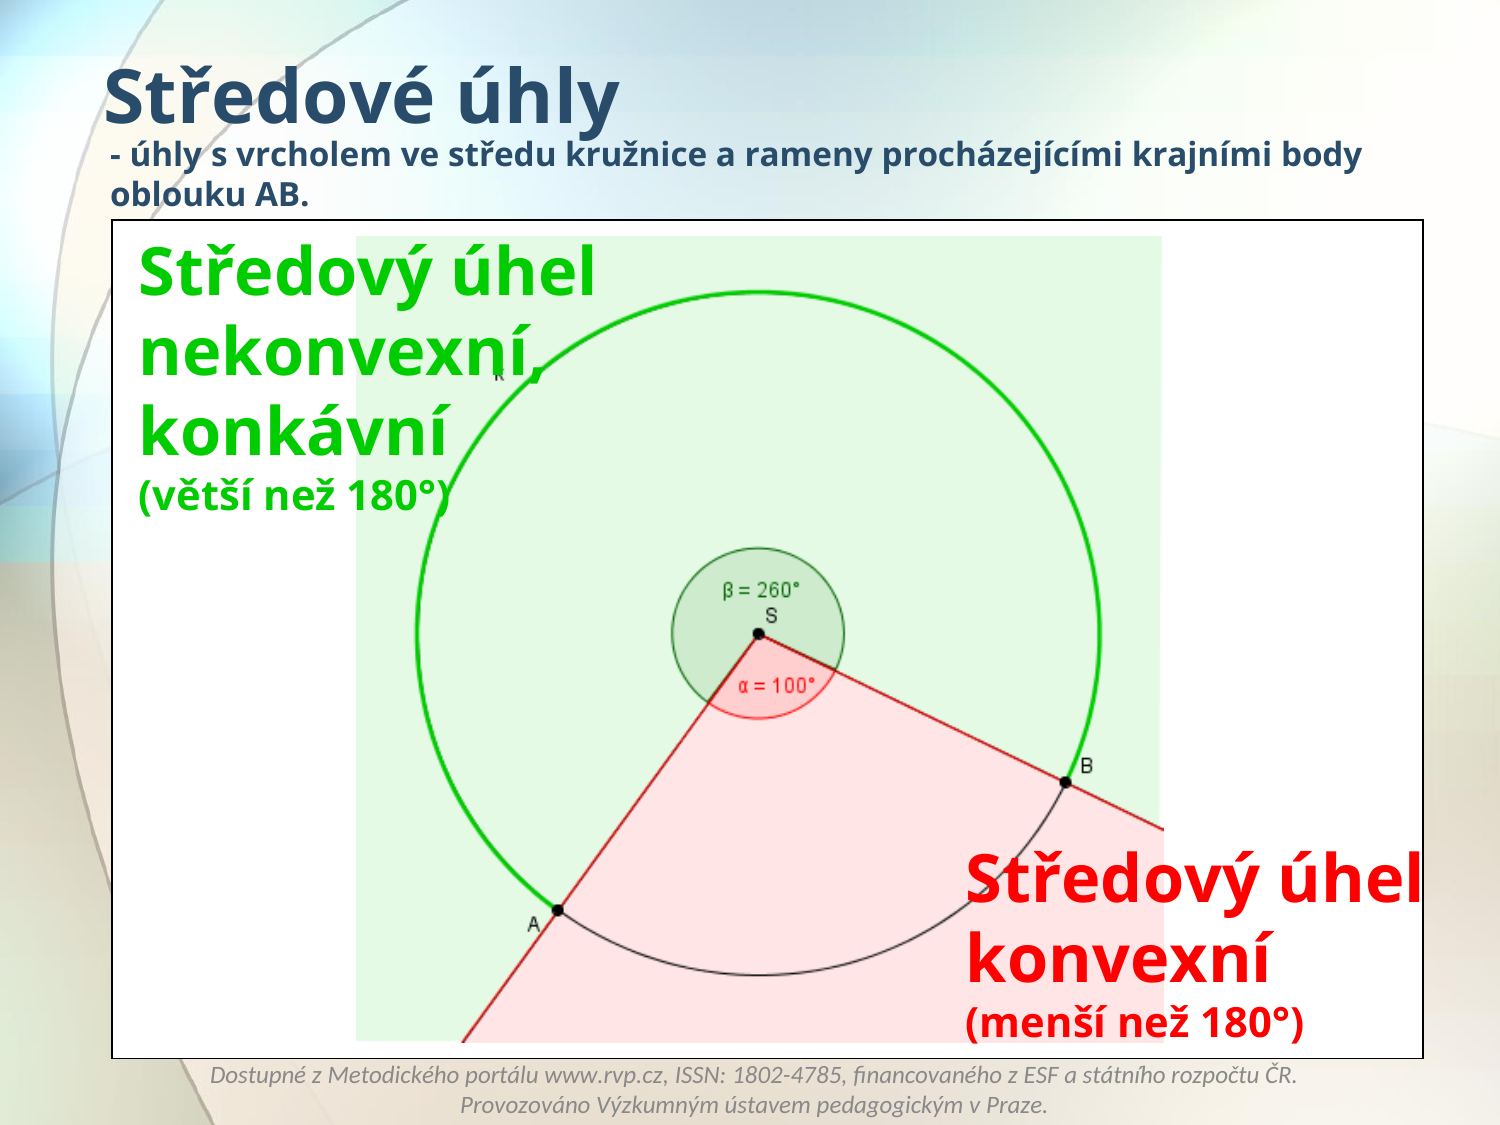

# Středové úhly
- úhly s vrcholem ve středu kružnice a rameny procházejícími krajními body oblouku AB.
Středový úhel nekonvexní, konkávní
(větší než 180°)‏
Středový úhel konvexní
(menší než 180°)‏